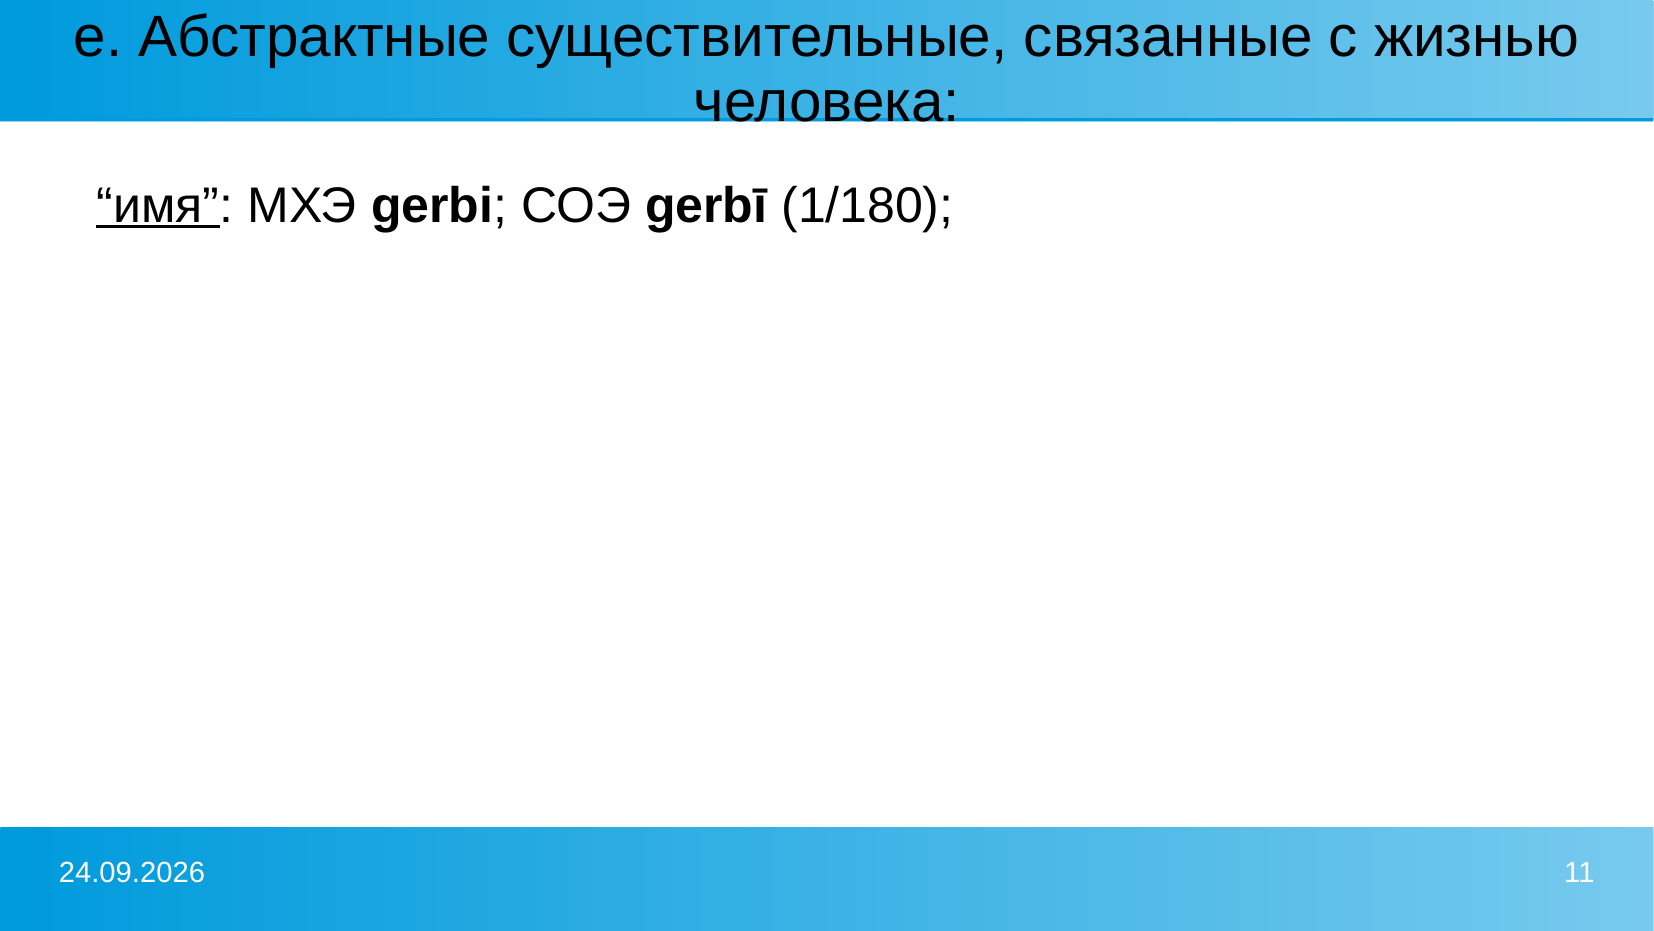

# e. Абстрактные существительные, связанные с жизнью человека:
“имя”: МХЭ gerbi; СОЭ gerbī (1/180);
11